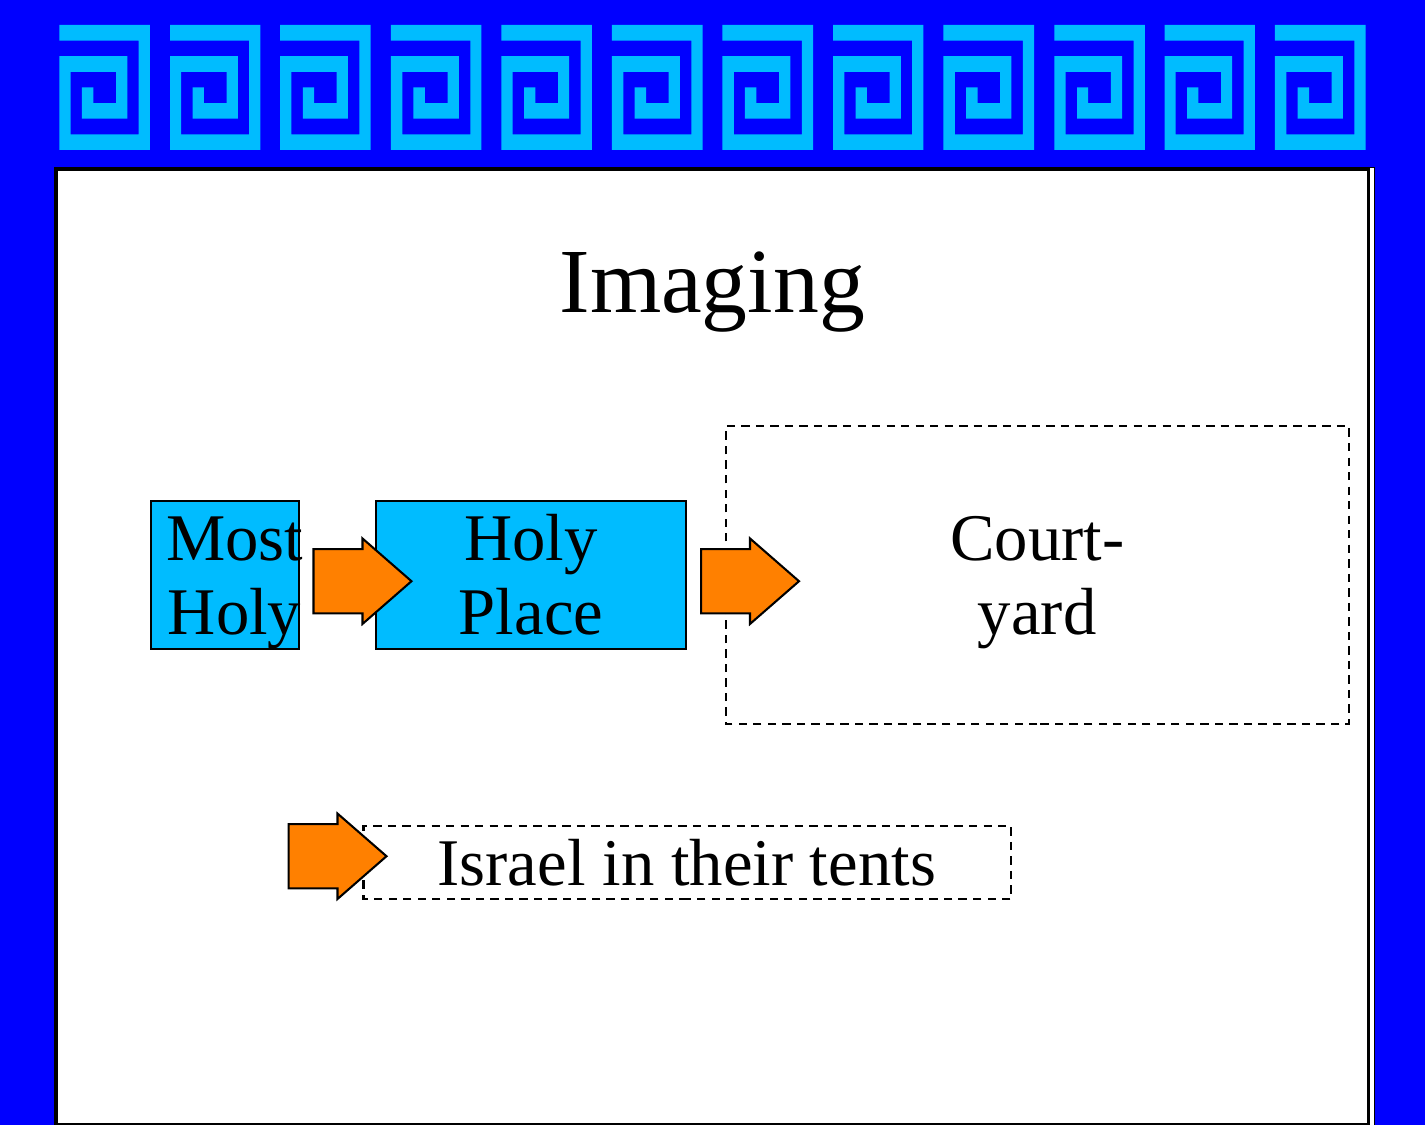

# Imaging
Court-
yard
Most
Holy
Holy
Place
Israel in their tents